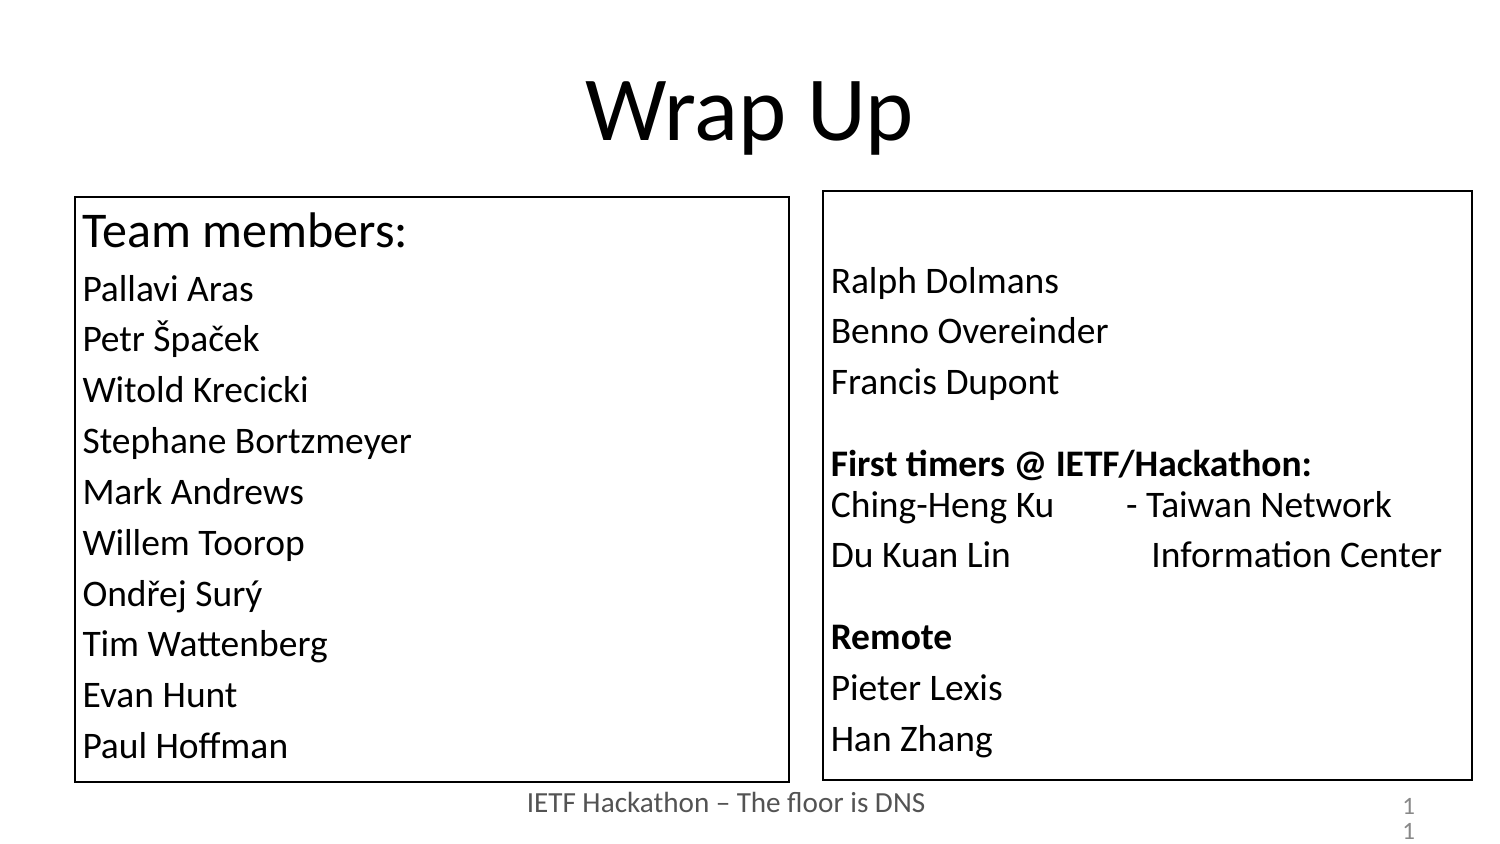

# Wrap Up
Ralph Dolmans
Benno Overeinder
Francis Dupont
First timers @ IETF/Hackathon:
Ching-Heng Ku	- Taiwan Network
Du Kuan Lin		 Information Center
Remote
Pieter Lexis
Han Zhang
Team members:
Pallavi Aras
Petr Špaček
Witold Krecicki
Stephane Bortzmeyer
Mark Andrews
Willem Toorop
Ondřej Surý
Tim Wattenberg
Evan Hunt
Paul Hoffman